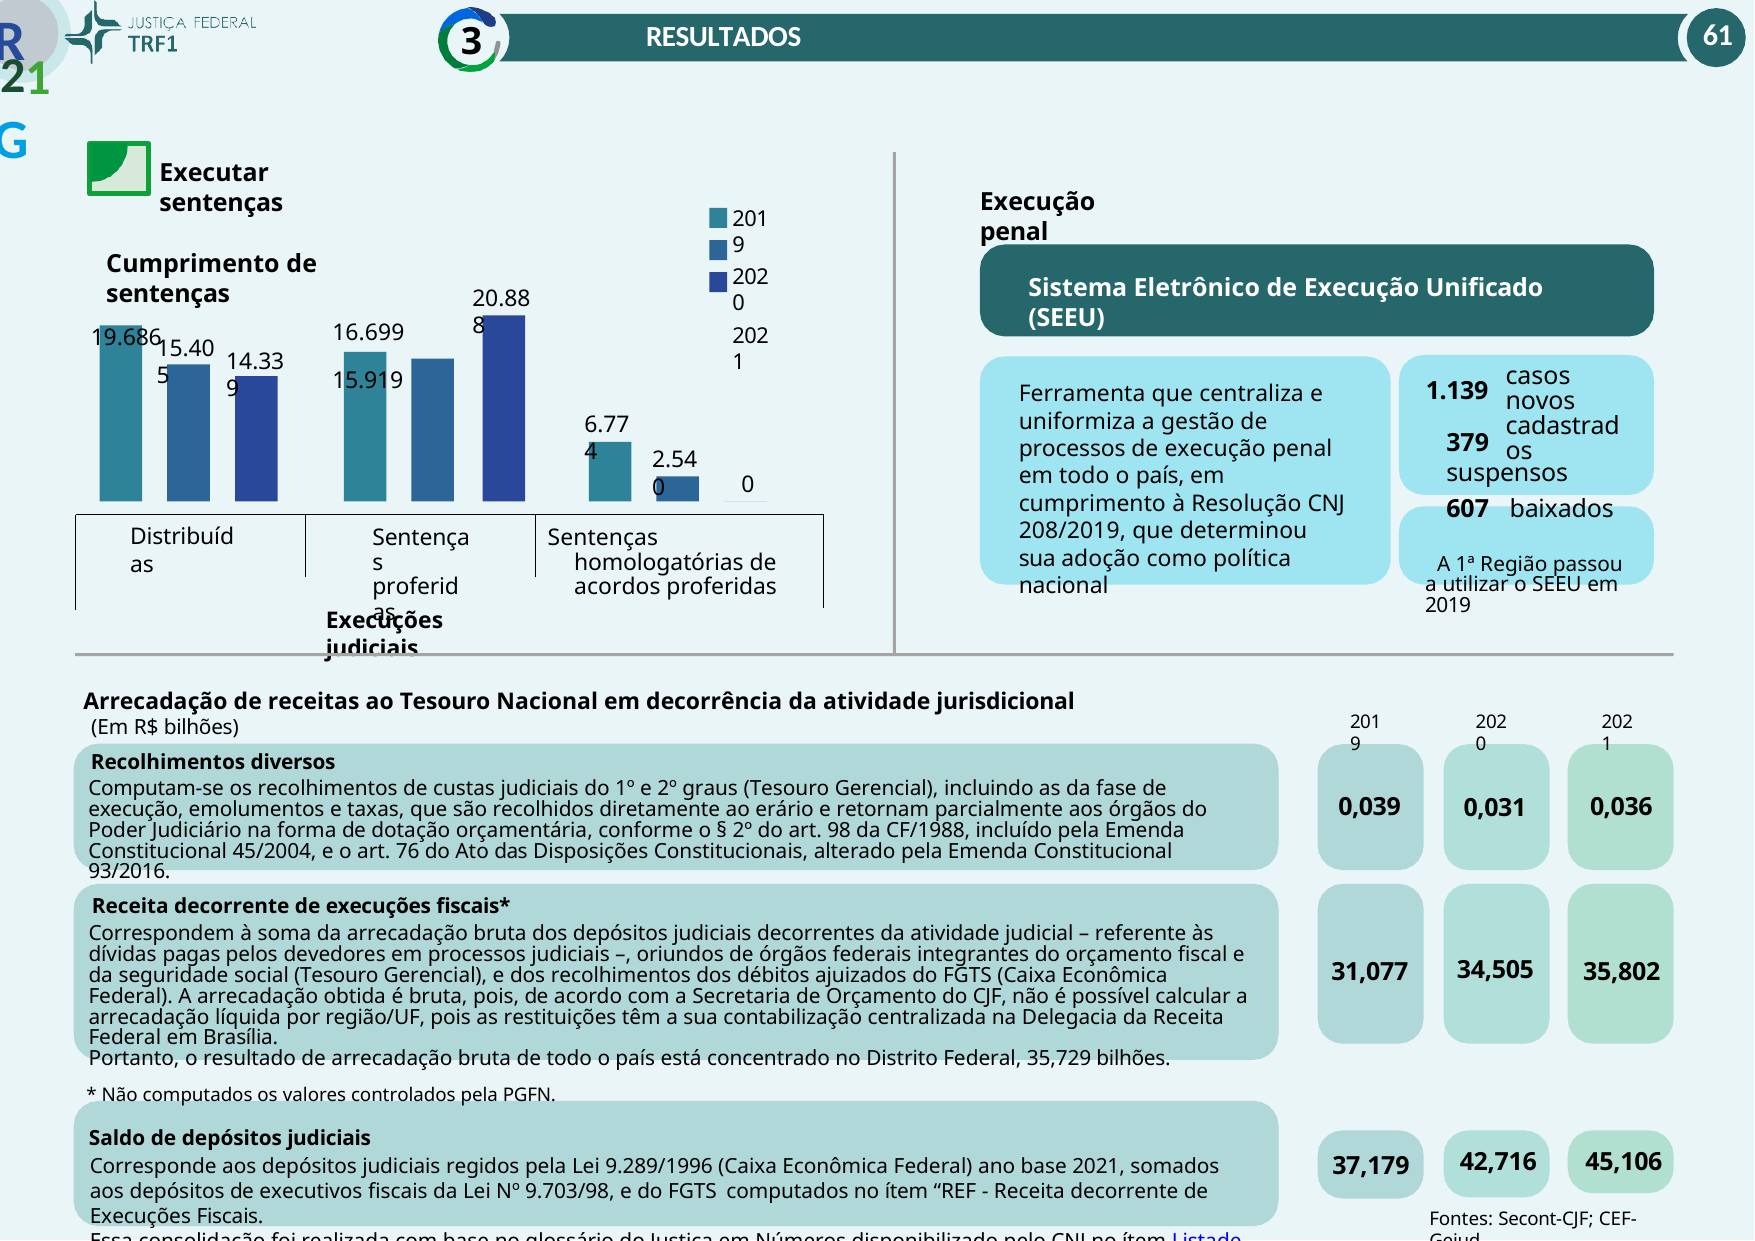

RG
61
3
21
RESULTADOS
Executar sentenças
Execução penal
2019
2020
2021
Cumprimento de sentenças
19.686
Sistema Eletrônico de Execução Unificado (SEEU)
20.888
16.699 15.919
15.405
14.339
casos novos cadastrados
1.139
Ferramenta que centraliza e uniformiza a gestão de processos de execução penal em todo o país, em cumprimento à Resolução CNJ 208/2019, que determinou sua adoção como política nacional
6.774
379 suspensos
607 baixados
A 1ª Região passou a utilizar o SEEU em 2019
2.540
0
Distribuídas
Sentenças proferidas
Sentenças homologatórias de acordos proferidas
Execuções judiciais
Arrecadação de receitas ao Tesouro Nacional em decorrência da atividade jurisdicional
(Em R$ bilhões)
Recolhimentos diversos
Computam-se os recolhimentos de custas judiciais do 1º e 2º graus (Tesouro Gerencial), incluindo as da fase de execução, emolumentos e taxas, que são recolhidos diretamente ao erário e retornam parcialmente aos órgãos do Poder Judiciário na forma de dotação orçamentária, conforme o § 2º do art. 98 da CF/1988, incluído pela Emenda Constitucional 45/2004, e o art. 76 do Ato das Disposições Constitucionais, alterado pela Emenda Constitucional 93/2016.
2019
2020
2021
0,039
0,036
0,031
Receita decorrente de execuções fiscais*
Correspondem à soma da arrecadação bruta dos depósitos judiciais decorrentes da atividade judicial – referente às dívidas pagas pelos devedores em processos judiciais –, oriundos de órgãos federais integrantes do orçamento fiscal e da seguridade social (Tesouro Gerencial), e dos recolhimentos dos débitos ajuizados do FGTS (Caixa Econômica Federal). A arrecadação obtida é bruta, pois, de acordo com a Secretaria de Orçamento do CJF, não é possível calcular a arrecadação líquida por região/UF, pois as restituições têm a sua contabilização centralizada na Delegacia da Receita Federal em Brasília.
Portanto, o resultado de arrecadação bruta de todo o país está concentrado no Distrito Federal, 35,729 bilhões.
* Não computados os valores controlados pela PGFN.
Saldo de depósitos judiciais
Corresponde aos depósitos judiciais regidos pela Lei 9.289/1996 (Caixa Econômica Federal) ano base 2021, somados aos depósitos de executivos fiscais da Lei Nº 9.703/98, e do FGTS computados no ítem “REF - Receita decorrente de Execuções Fiscais.
Essa consolidação foi realizada com base no glossário do Justiça em Números disponibilizado pelo CNJ no ítem ListadeVariáveisRes.76
34,505
31,077
35,802
42,716	45,106
Fontes: Secont-CJF; CEF-Gejud
37,179